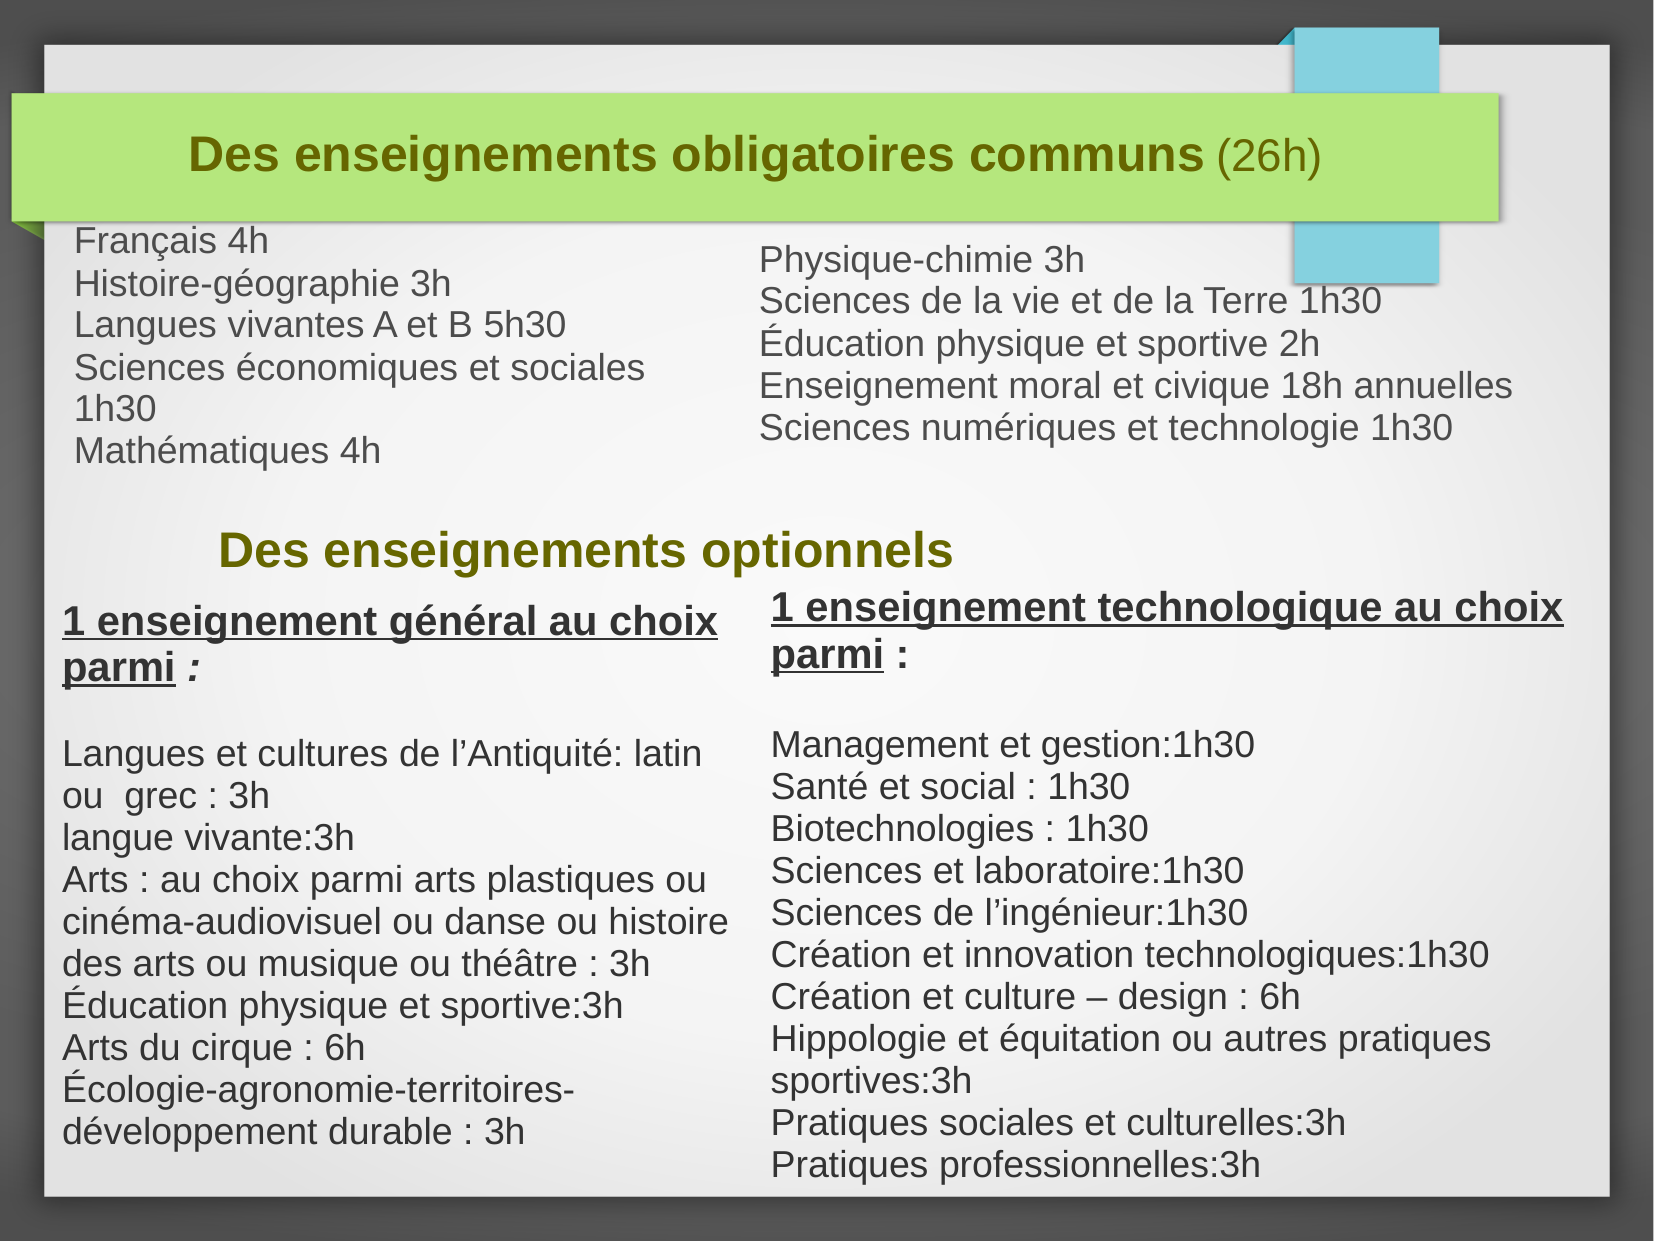

Des enseignements obligatoires communs (26h)
Français 4h
Histoire-géographie 3h
Langues vivantes A et B 5h30
Sciences économiques et sociales 1h30
Mathématiques 4h
Physique-chimie 3h
Sciences de la vie et de la Terre 1h30
Éducation physique et sportive 2h
Enseignement moral et civique 18h annuelles
Sciences numériques et technologie 1h30
 Des enseignements optionnels
1 enseignement technologique au choix parmi :
Management et gestion:1h30
Santé et social : 1h30
Biotechnologies : 1h30
Sciences et laboratoire:1h30
Sciences de l’ingénieur:1h30
Création et innovation technologiques:1h30
Création et culture – design : 6h
Hippologie et équitation ou autres pratiques sportives:3h
Pratiques sociales et culturelles:3h
Pratiques professionnelles:3h
1 enseignement général au choix parmi :
Langues et cultures de l’Antiquité: latin ou grec : 3h
langue vivante:3h
Arts : au choix parmi arts plastiques ou cinéma-audiovisuel ou danse ou histoire des arts ou musique ou théâtre : 3h
Éducation physique et sportive:3h
Arts du cirque : 6h
Écologie-agronomie-territoires-développement durable : 3h